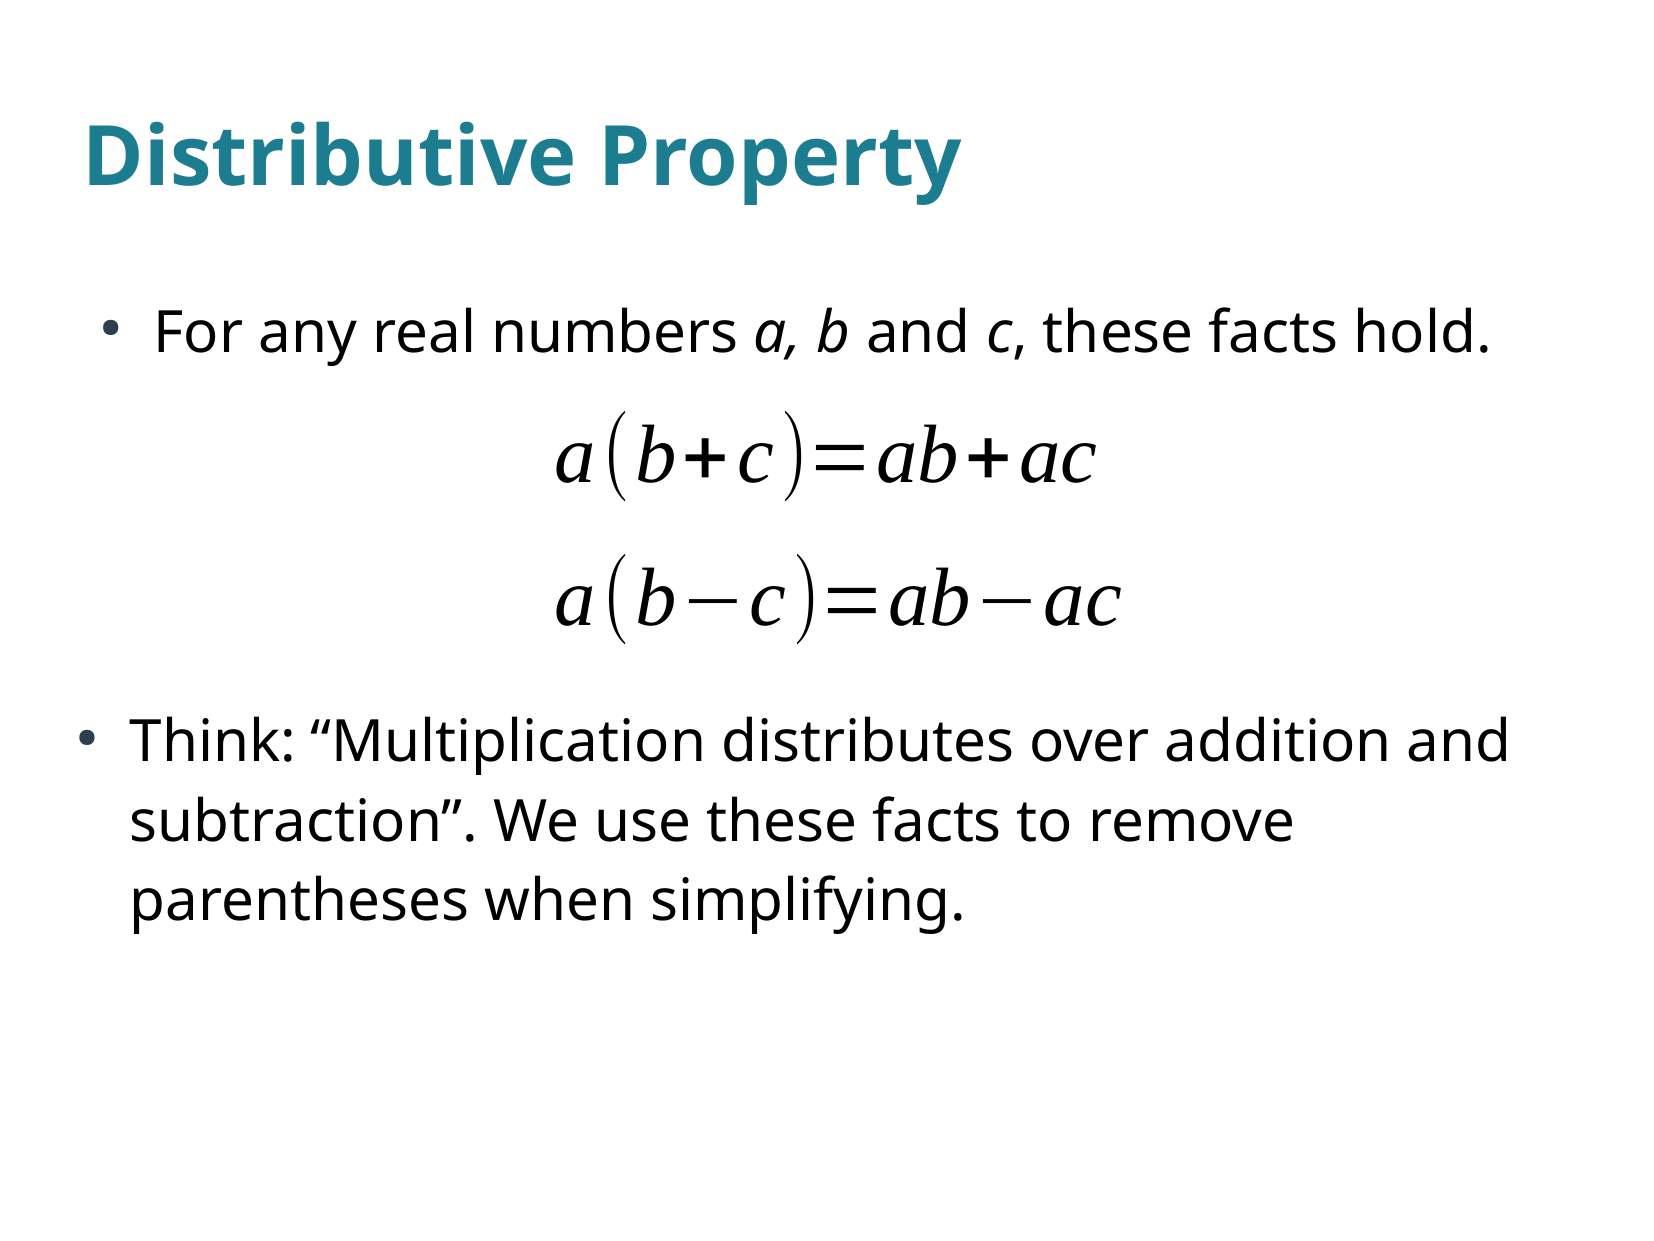

# Distributive Property
For any real numbers a, b and c, these facts hold.
Think: “Multiplication distributes over addition and subtraction”. We use these facts to remove parentheses when simplifying.